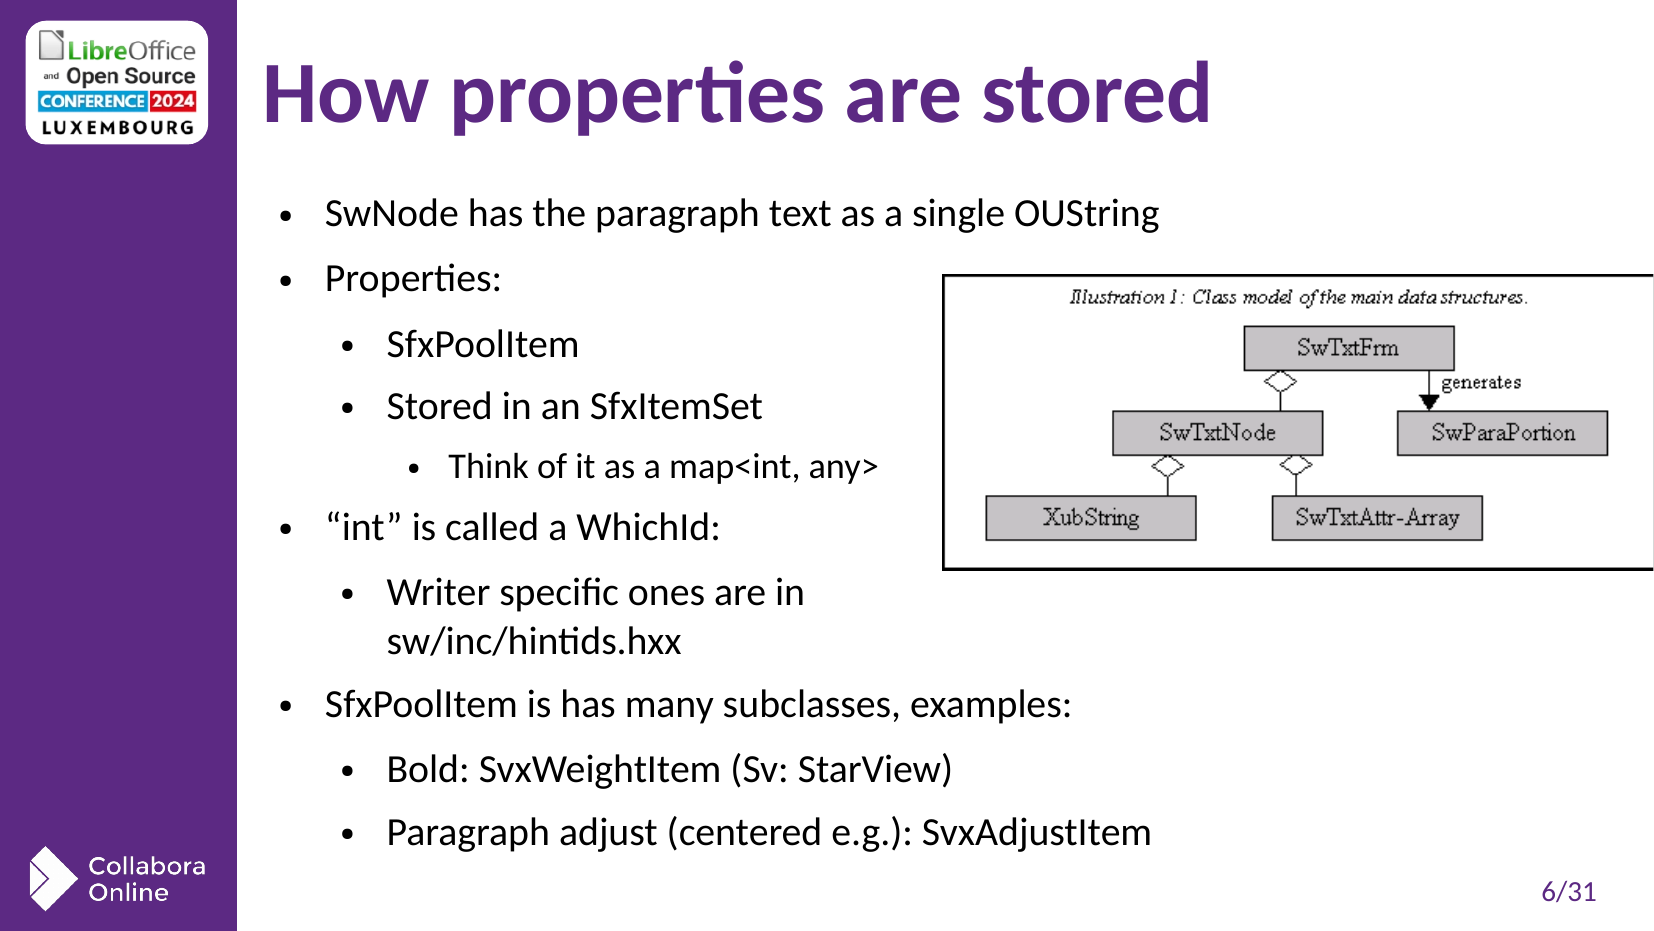

# How properties are stored
SwNode has the paragraph text as a single OUString
Properties:
SfxPoolItem
Stored in an SfxItemSet
Think of it as a map<int, any>
“int” is called a WhichId:
Writer specific ones are in
sw/inc/hintids.hxx
SfxPoolItem is has many subclasses, examples:
Bold: SvxWeightItem (Sv: StarView)
Paragraph adjust (centered e.g.): SvxAdjustItem
6